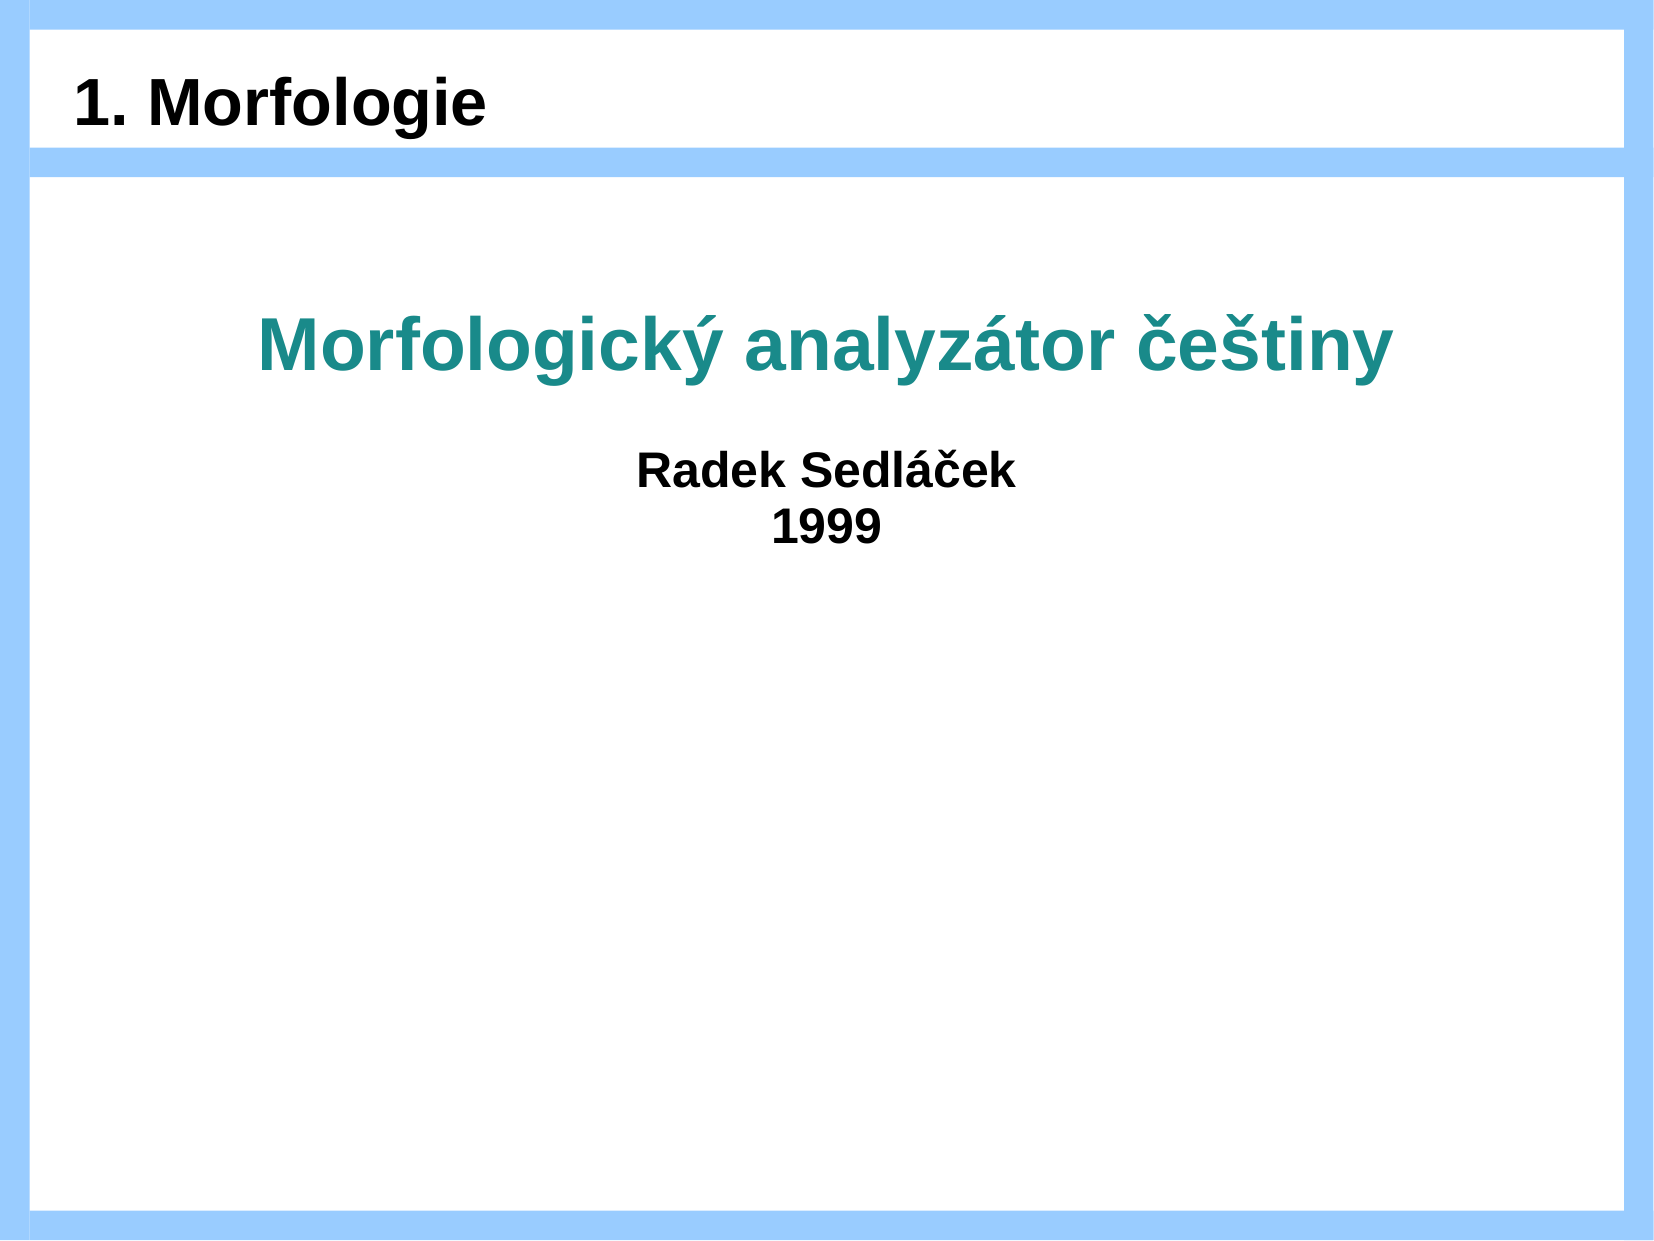

1. Morfologie
Morfologický analyzátor češtiny
Radek Sedláček
1999